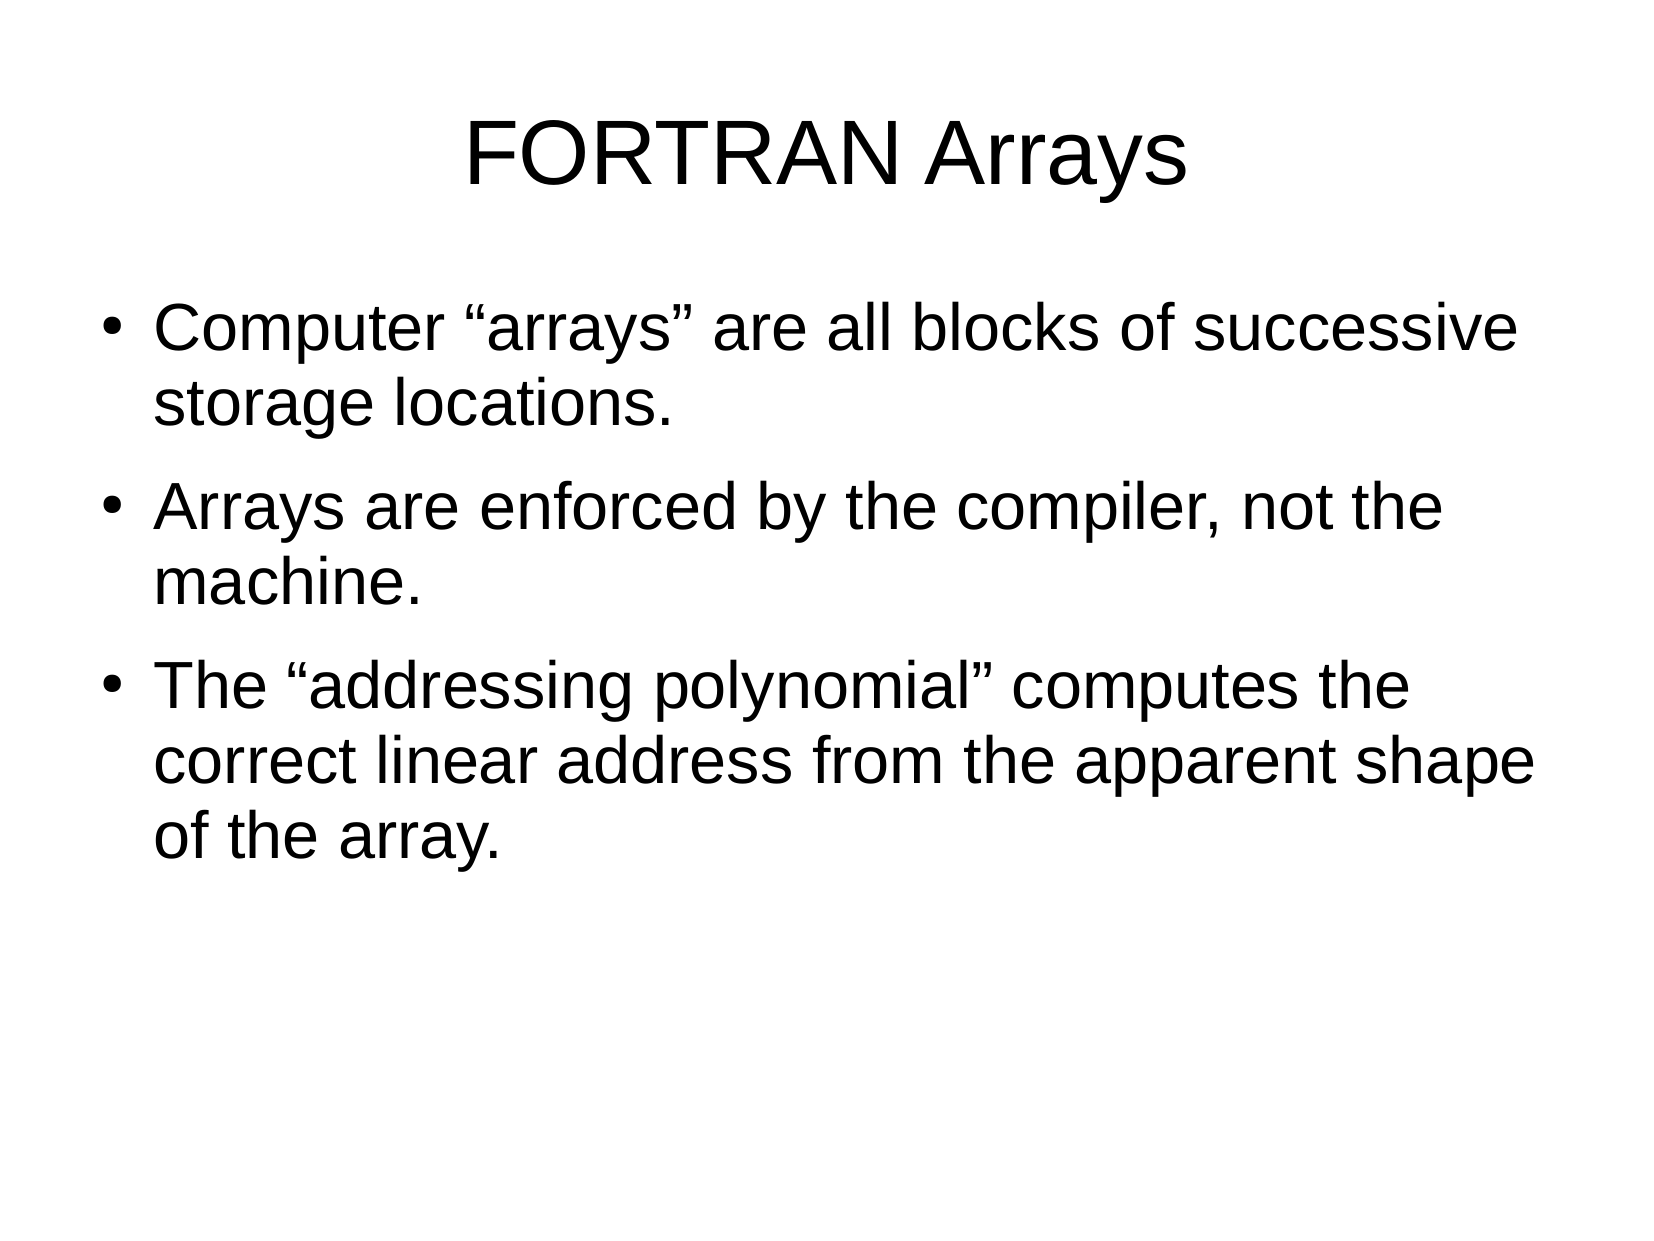

# FORTRAN Arrays
Computer “arrays” are all blocks of successive storage locations.
Arrays are enforced by the compiler, not the machine.
The “addressing polynomial” computes the correct linear address from the apparent shape of the array.